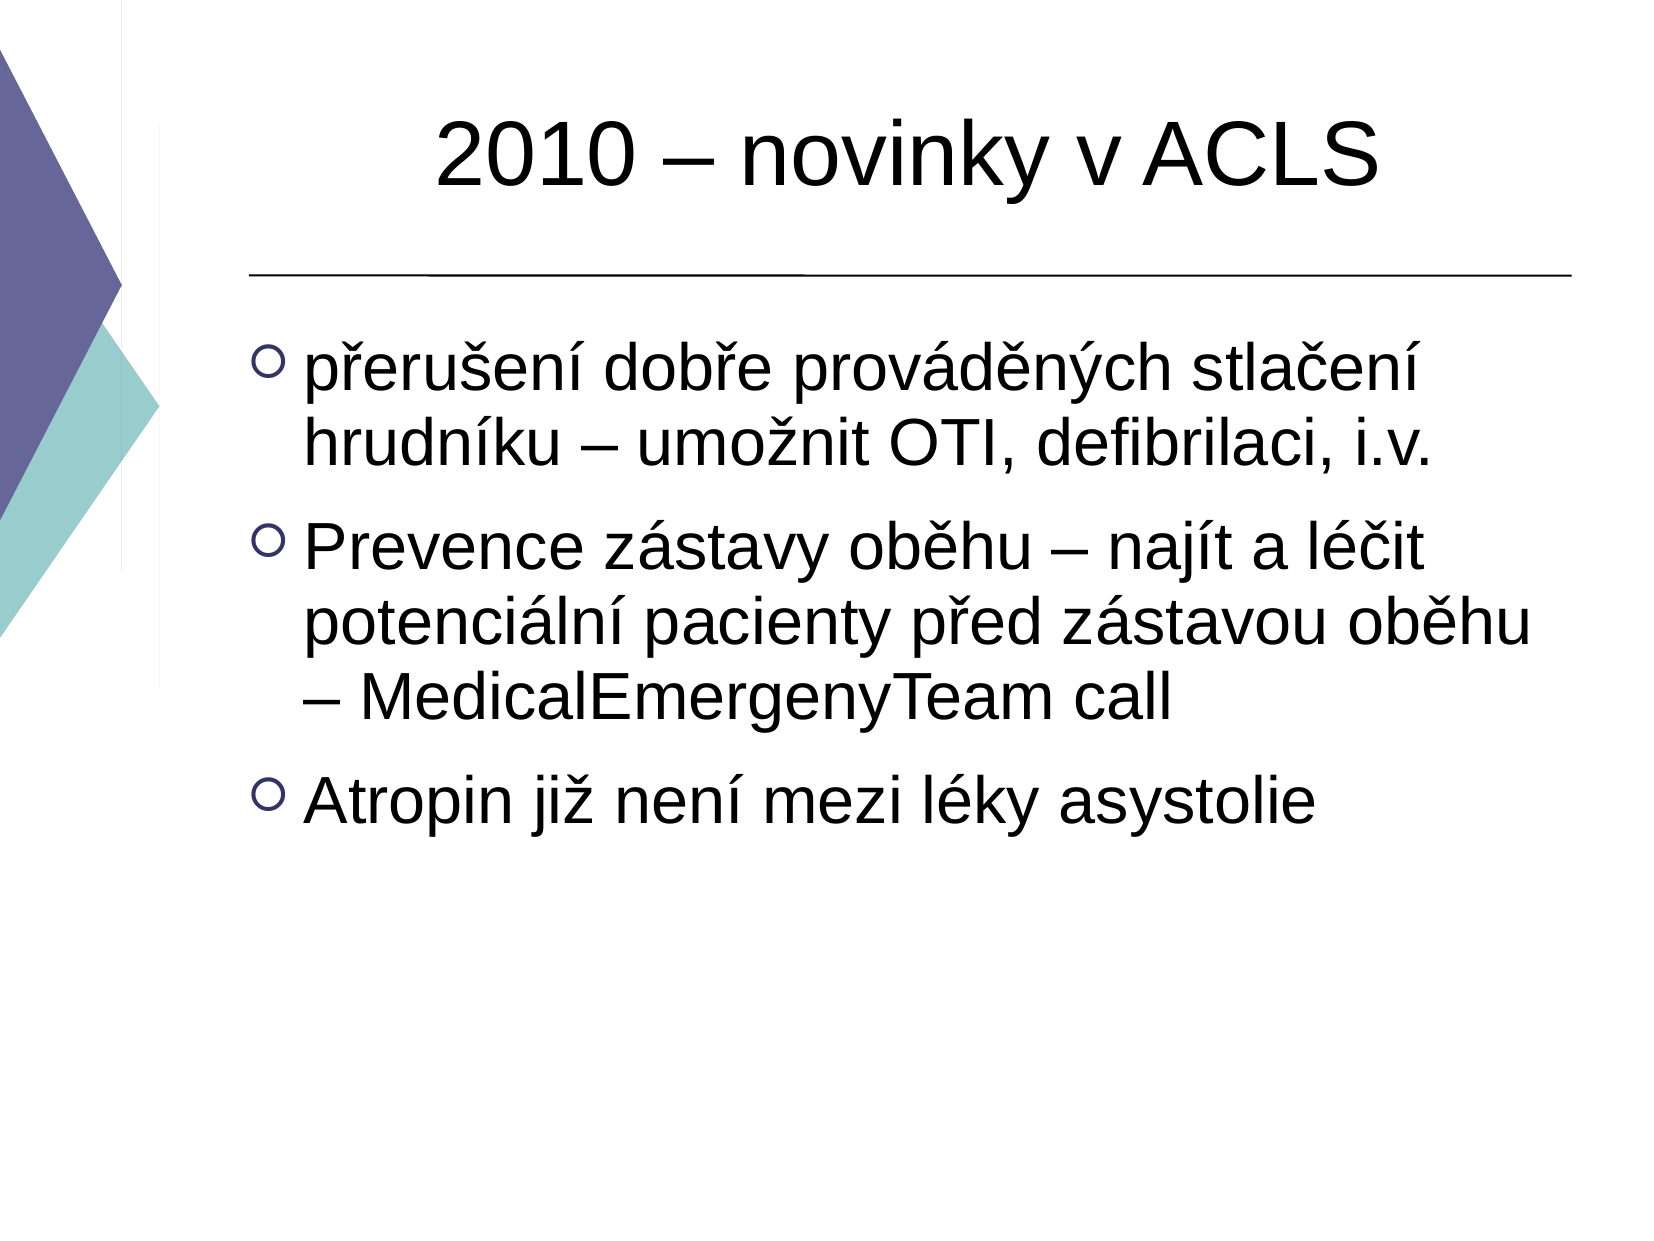

# 2010 – novinky v ACLS
přerušení dobře prováděných stlačení hrudníku – umožnit OTI, defibrilaci, i.v.
Prevence zástavy oběhu – najít a léčit potenciální pacienty před zástavou oběhu – MedicalEmergenyTeam call
Atropin již není mezi léky asystolie